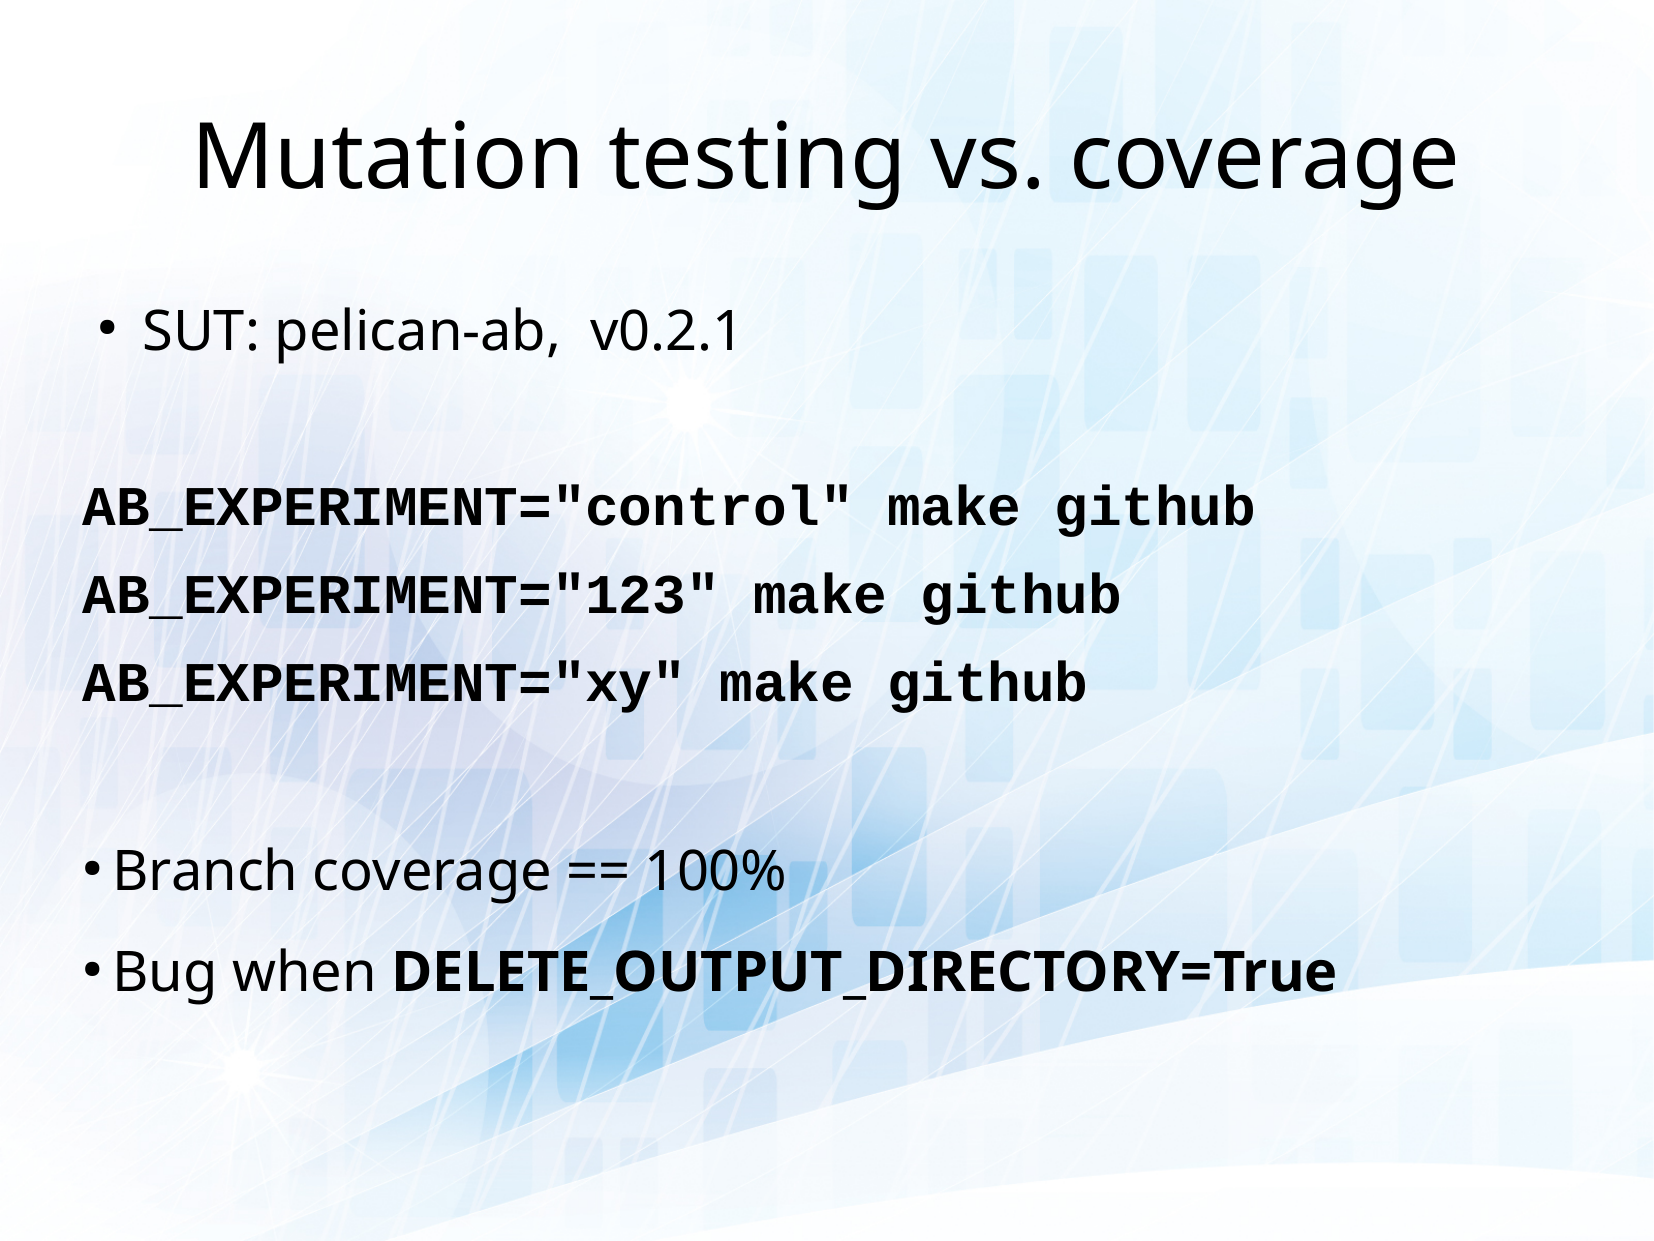

# Mutation testing vs. coverage
SUT: pelican-ab, v0.2.1
AB_EXPERIMENT="control" make github
AB_EXPERIMENT="123" make github
AB_EXPERIMENT="xy" make github
Branch coverage == 100%
Bug when DELETE_OUTPUT_DIRECTORY=True